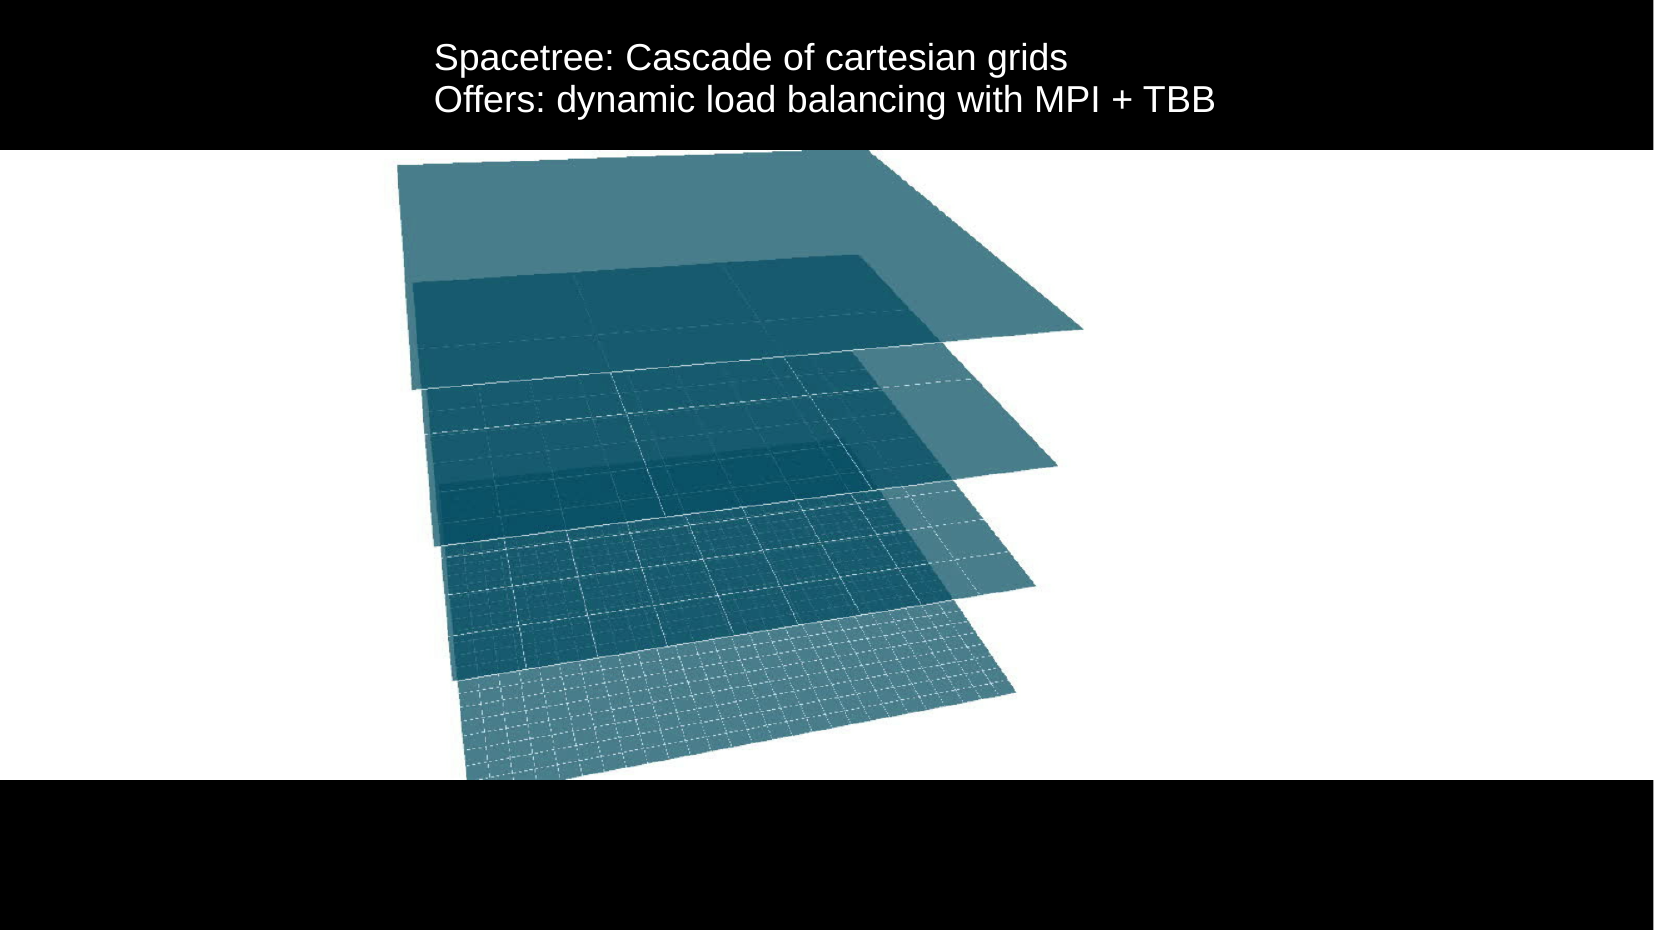

Spacetree: Cascade of cartesian grids
Offers: dynamic load balancing with MPI + TBB